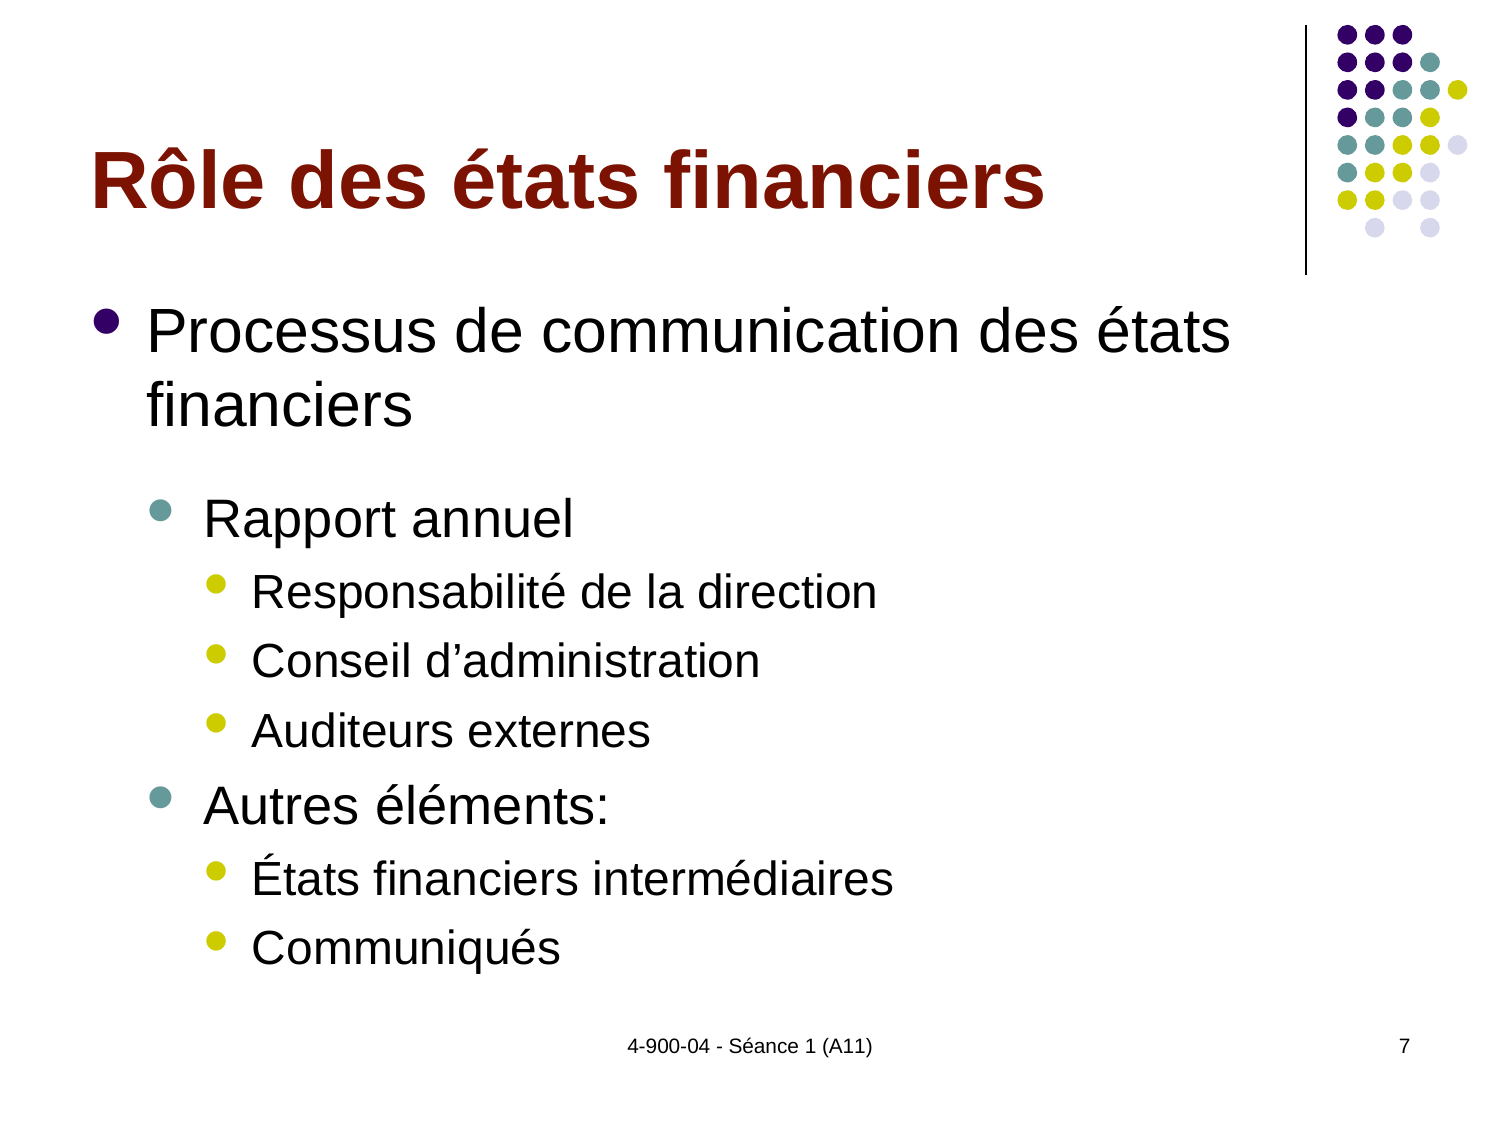

# Rôle des états financiers
Processus de communication des états financiers
Rapport annuel
Responsabilité de la direction
Conseil d’administration
Auditeurs externes
Autres éléments:
États financiers intermédiaires
Communiqués
4-900-04 - Séance 1 (A11)